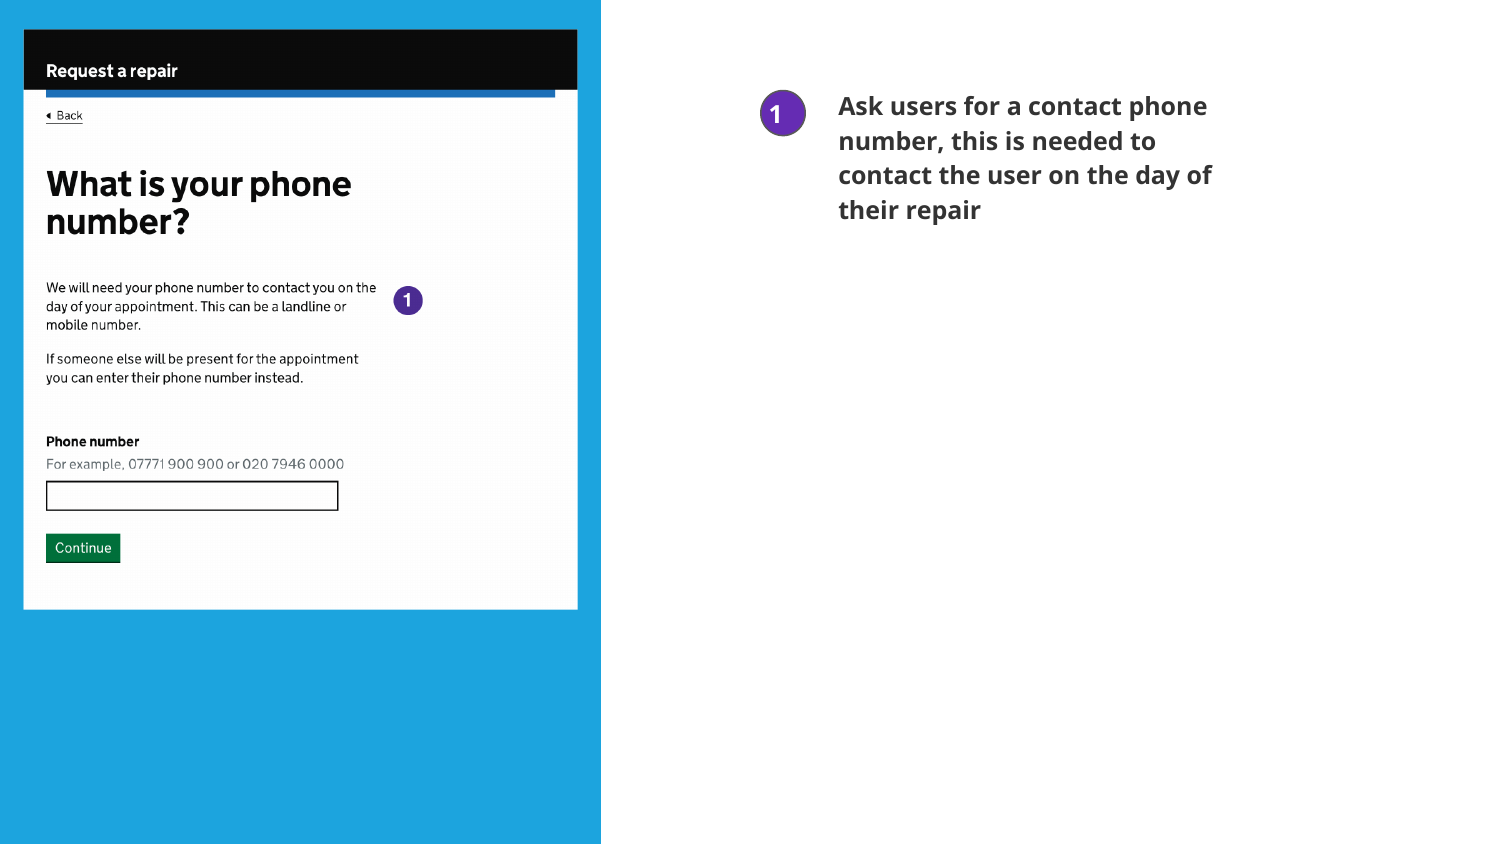

Ask users for a contact phone number, this is needed to contact the user on the day of their repair
1